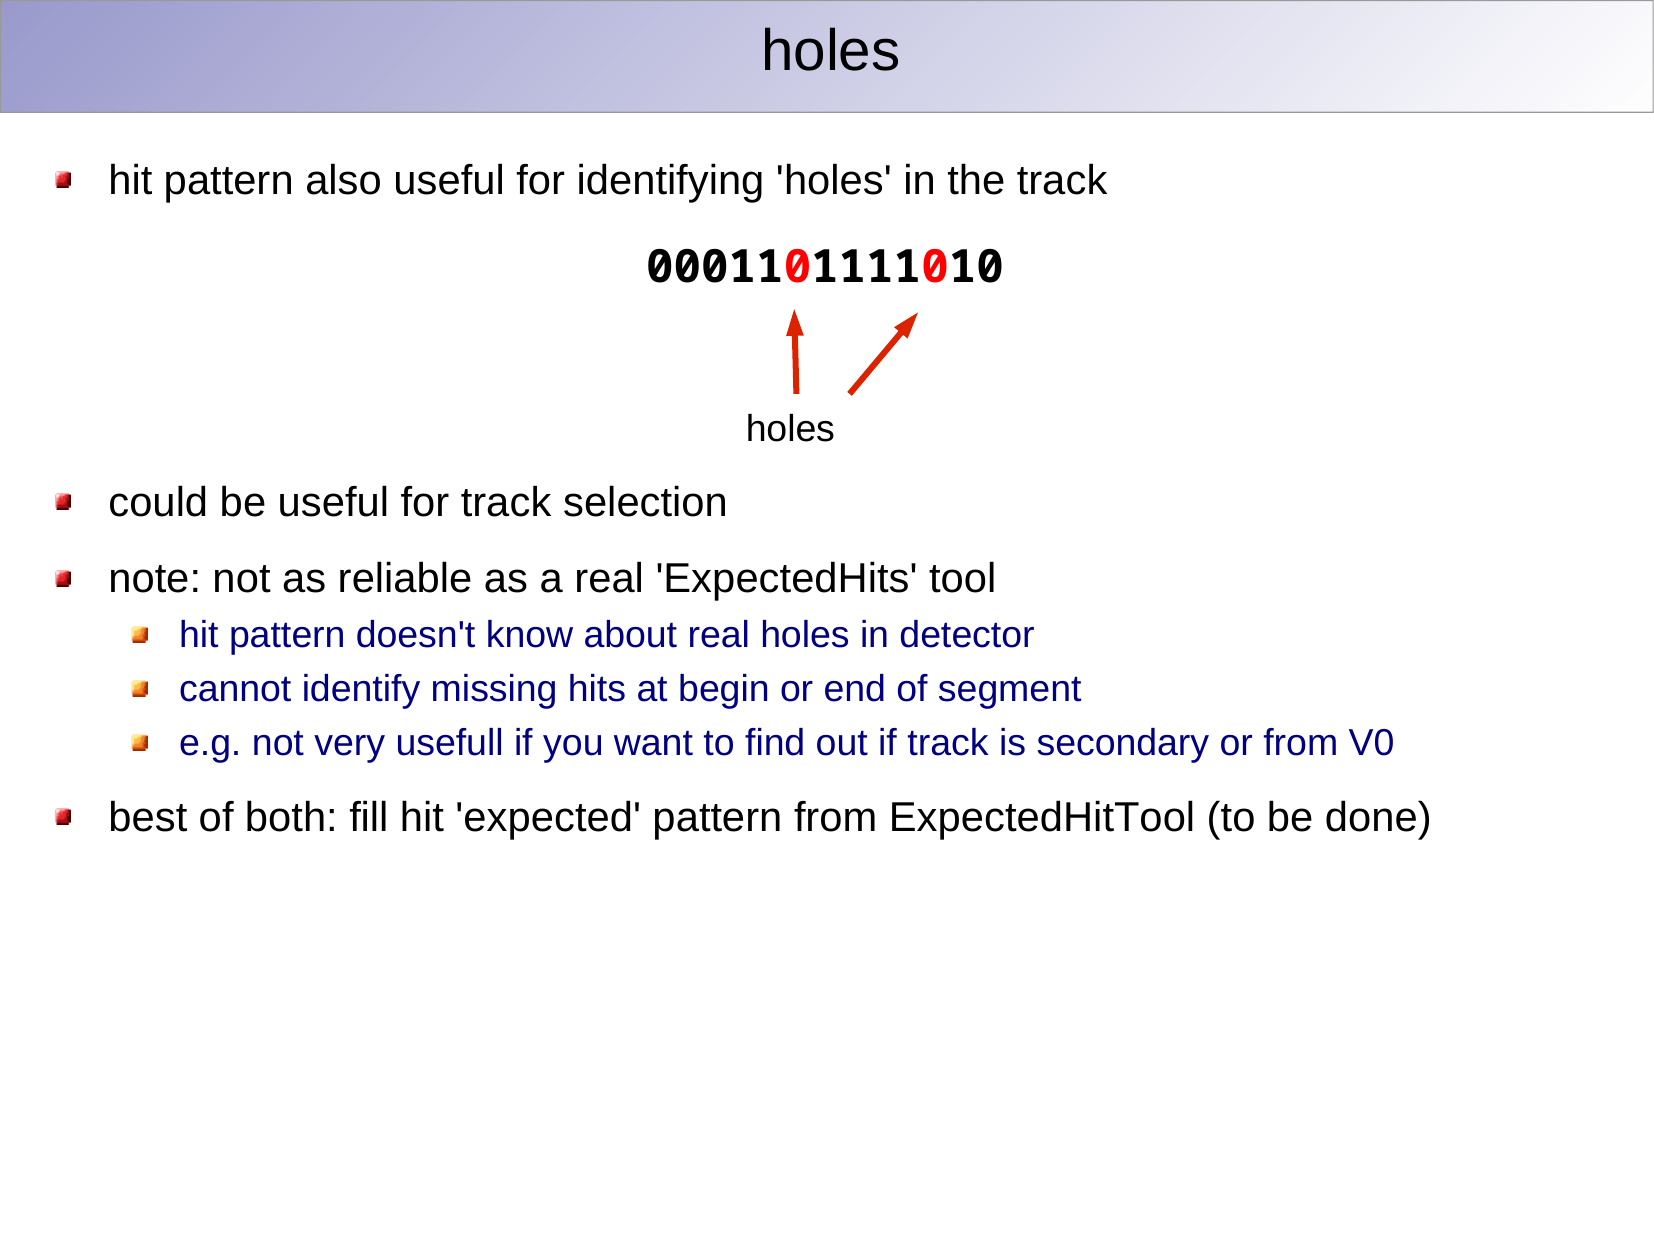

# holes
hit pattern also useful for identifying 'holes' in the track
0001101111010
could be useful for track selection
note: not as reliable as a real 'ExpectedHits' tool
hit pattern doesn't know about real holes in detector
cannot identify missing hits at begin or end of segment
e.g. not very usefull if you want to find out if track is secondary or from V0
best of both: fill hit 'expected' pattern from ExpectedHitTool (to be done)
holes